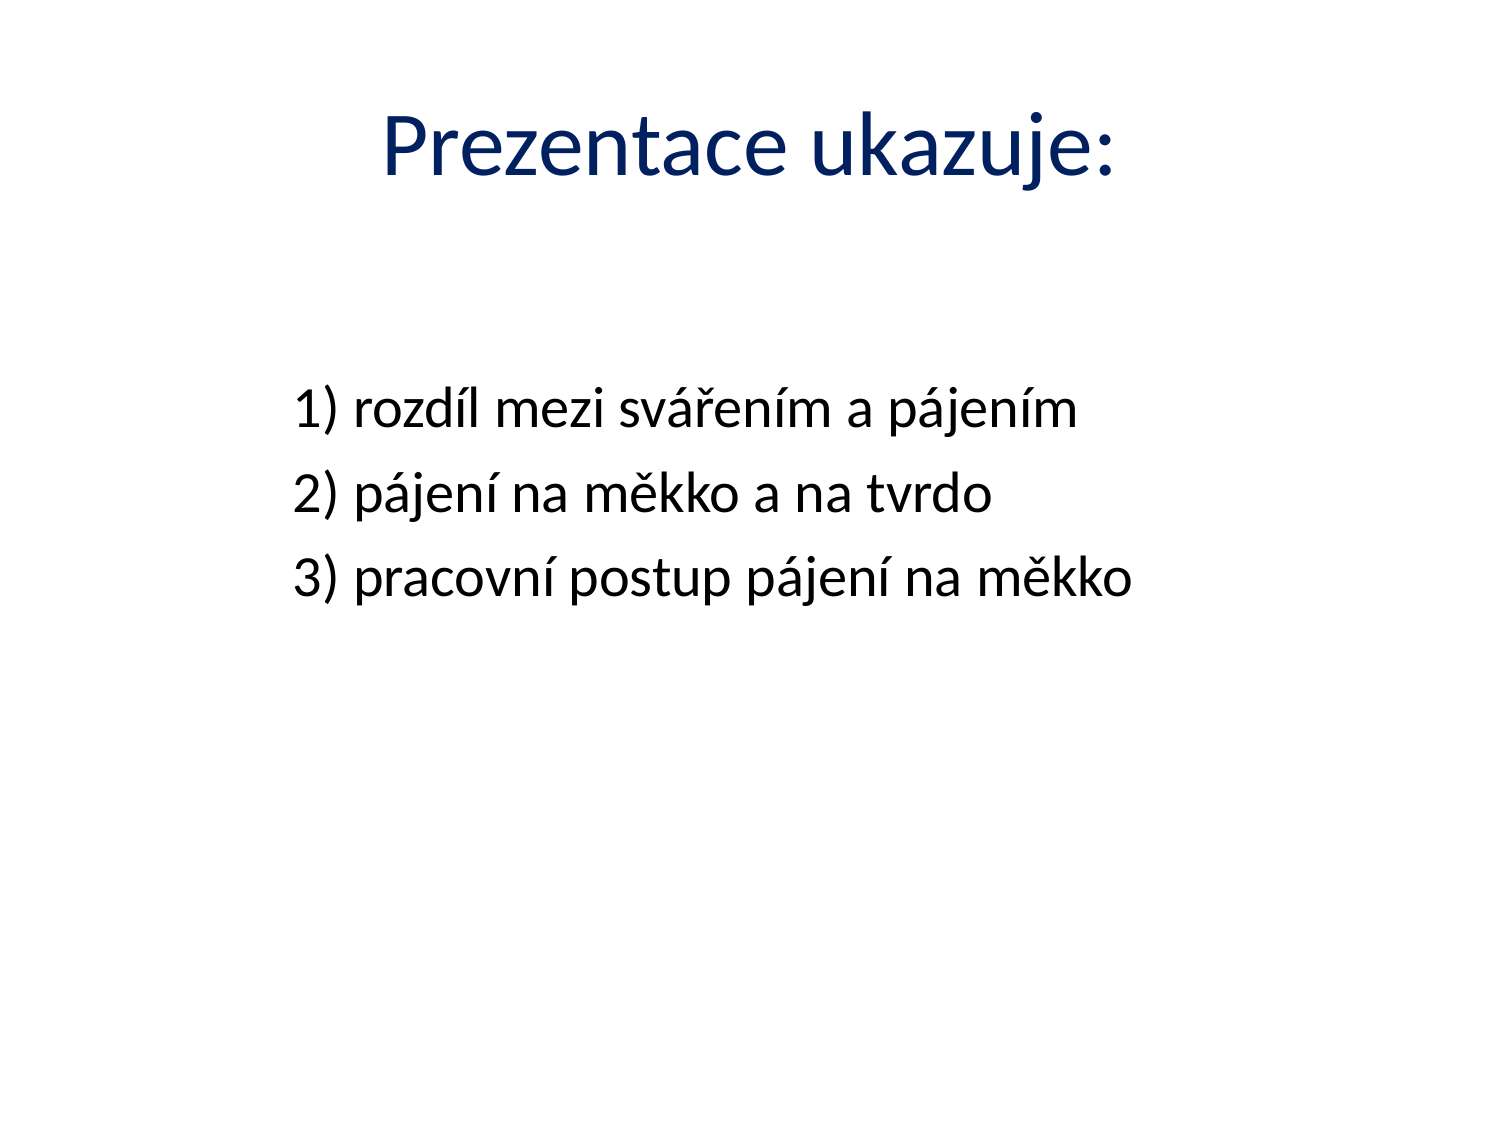

# Prezentace ukazuje:
1) rozdíl mezi svářením a pájením
2) pájení na měkko a na tvrdo
3) pracovní postup pájení na měkko